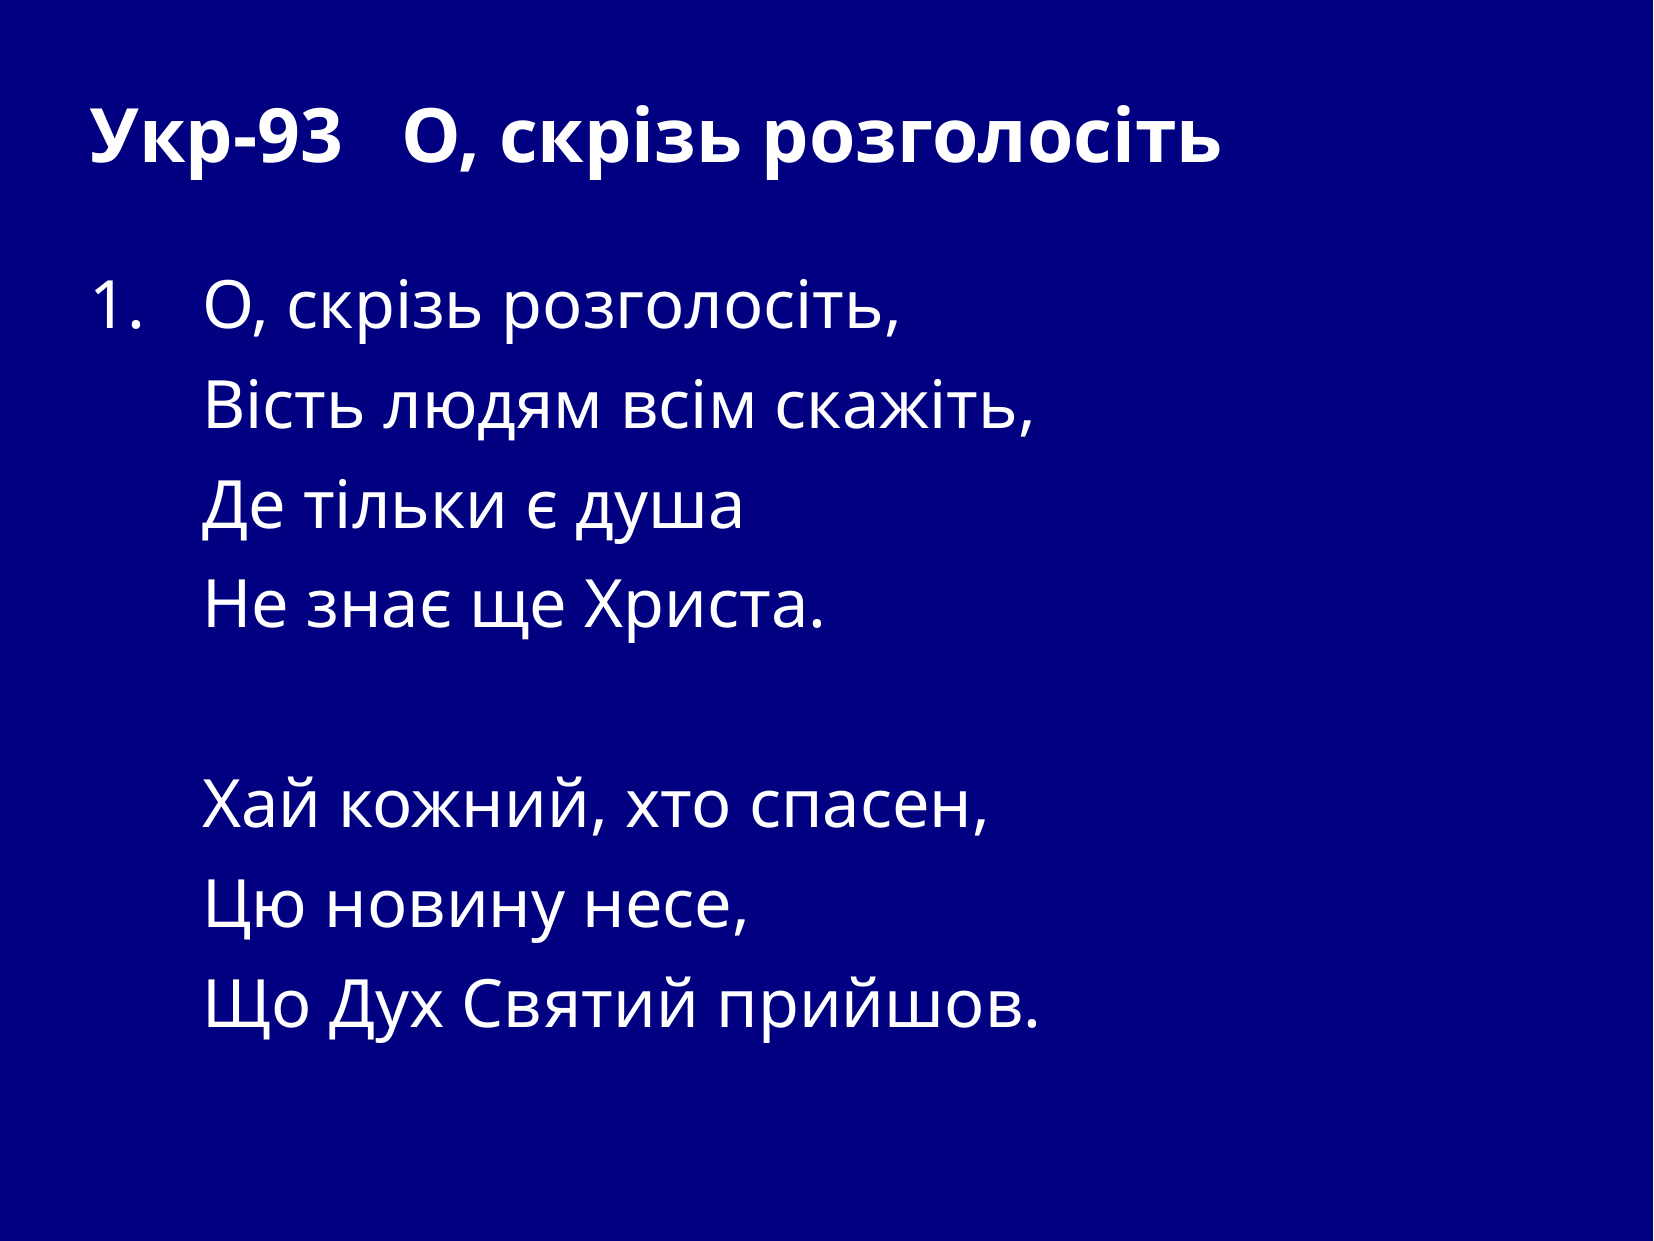

Укр-93 О, скрізь розголосіть
1.	О, скрізь розголосіть,
	Вість людям всім скажіть,
	Де тільки є душа
	Не знає ще Христа.
	Хай кожний, хто спасен,
	Цю новину несе,
	Що Дух Святий прийшов.